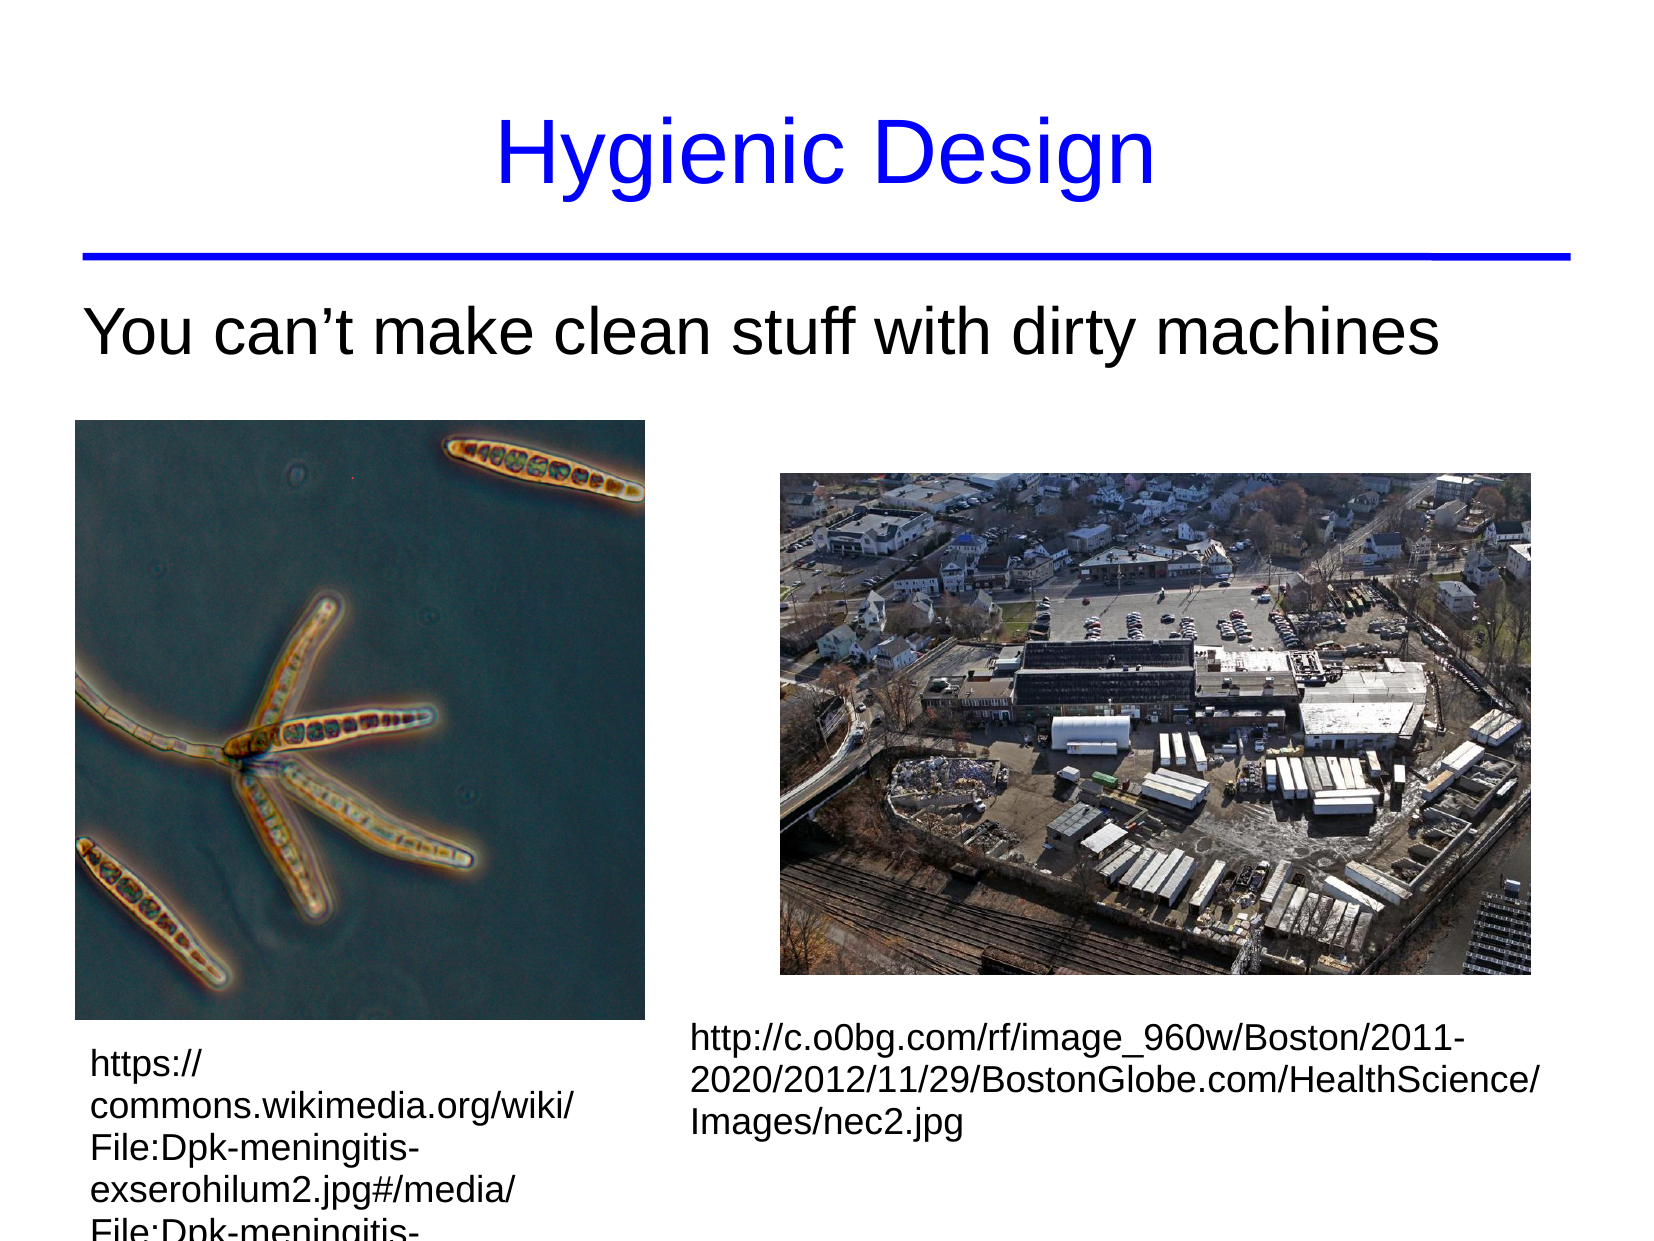

# Hygienic Design
You can’t make clean stuff with dirty machines
http://c.o0bg.com/rf/image_960w/Boston/2011-2020/2012/11/29/BostonGlobe.com/HealthScience/Images/nec2.jpg
https://commons.wikimedia.org/wiki/File:Dpk-meningitis-exserohilum2.jpg#/media/File:Dpk-meningitis-exserohilum2.jpg